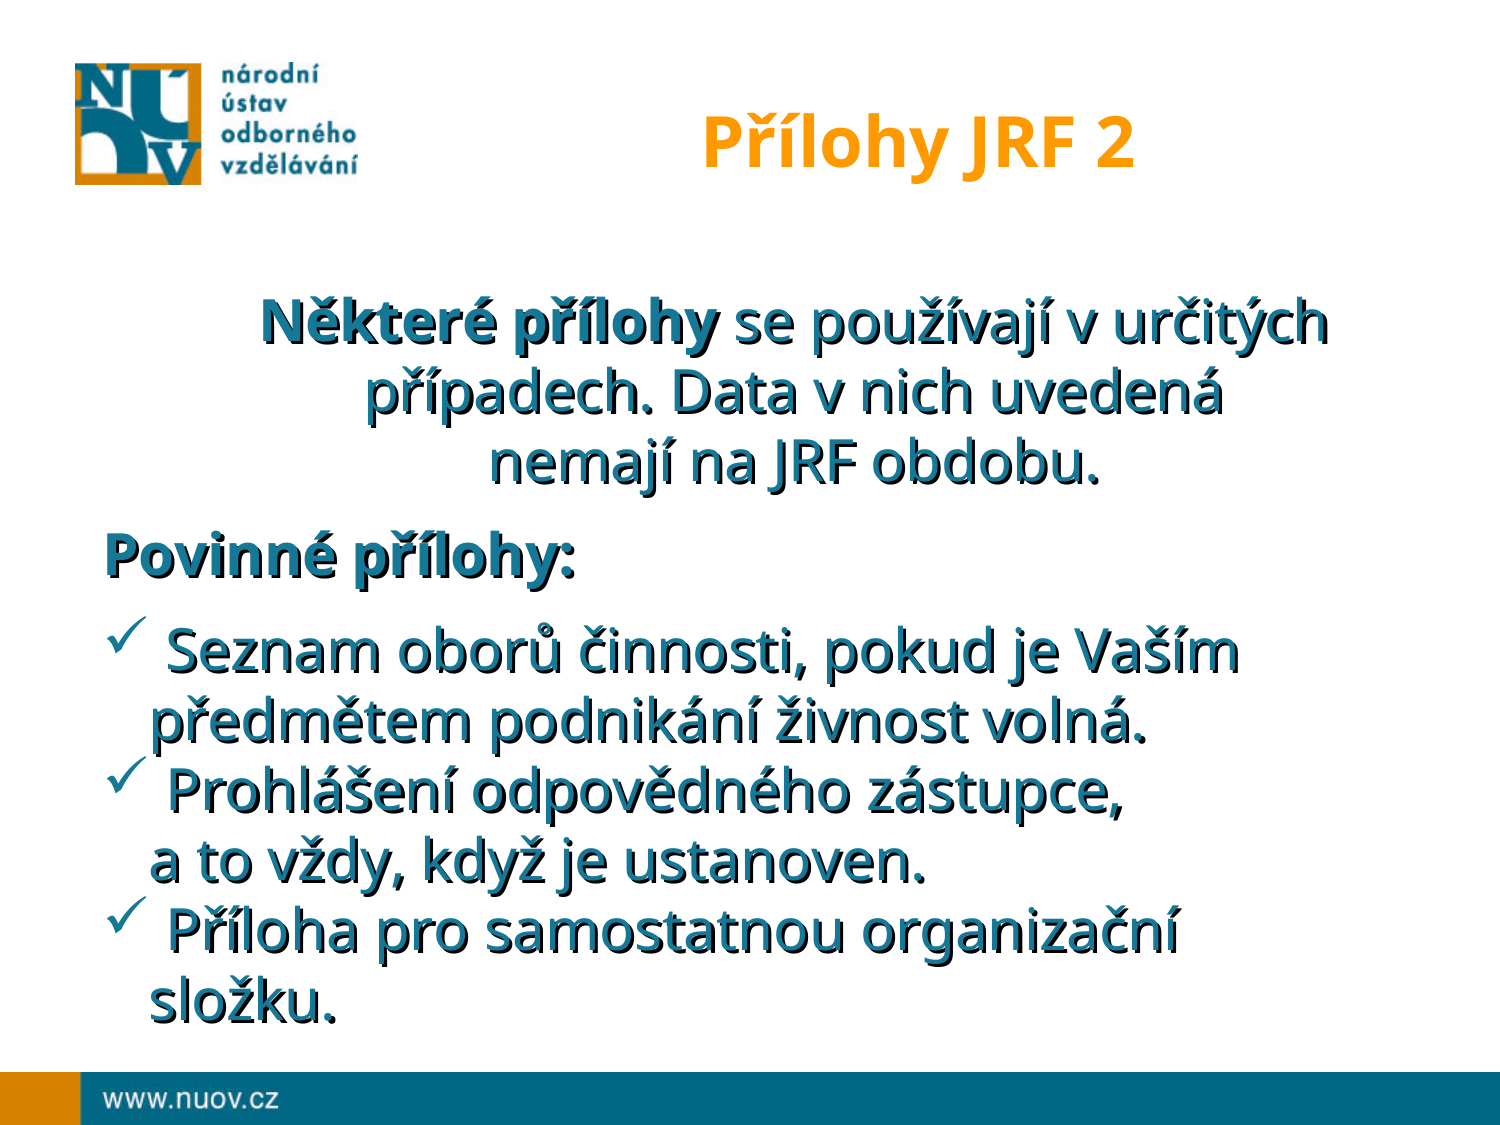

# Přílohy JRF 2
Některé přílohy se používají v určitých
případech. Data v nich uvedená
nemají na JRF obdobu.
Povinné přílohy:
 Seznam oborů činnosti, pokud je Vaším
 předmětem podnikání živnost volná.
 Prohlášení odpovědného zástupce,
 a to vždy, když je ustanoven.
 Příloha pro samostatnou organizační
 složku.